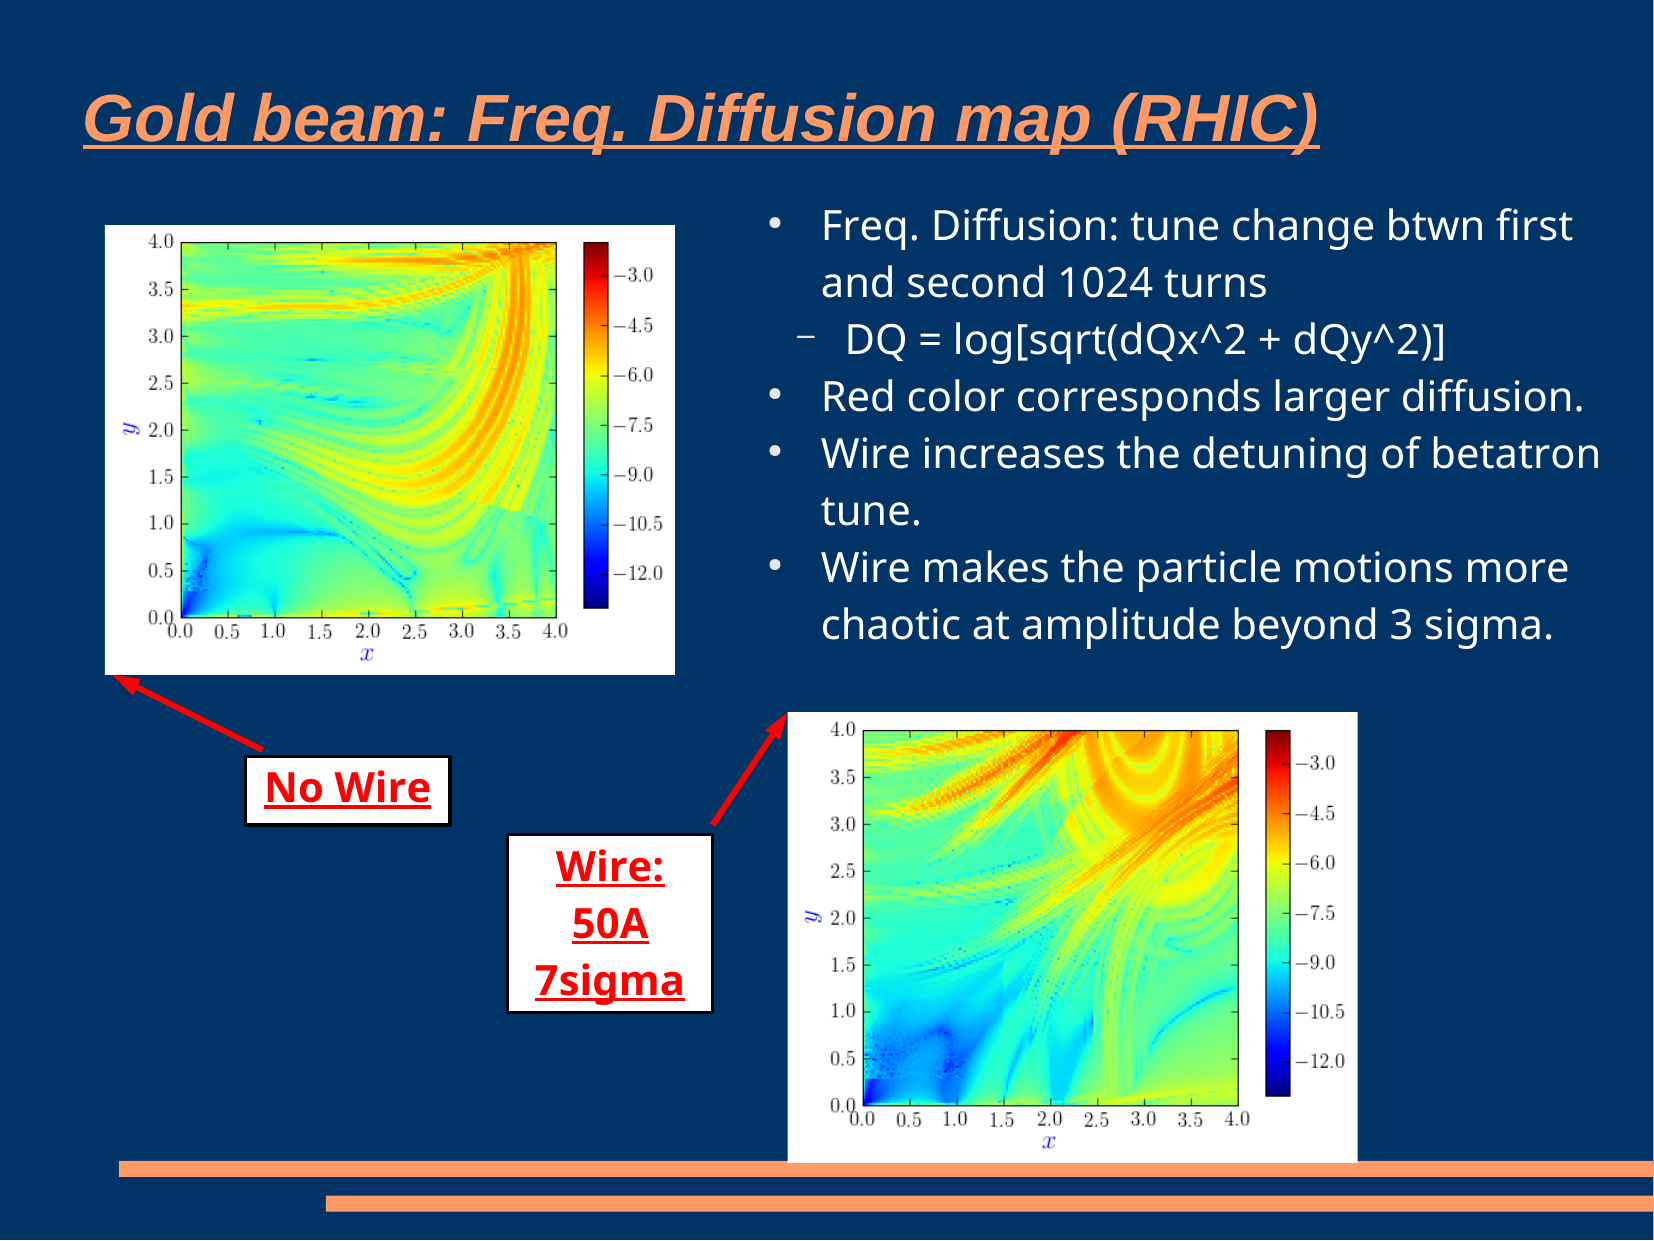

# Gold beam: Freq. Diffusion map (RHIC)
Freq. Diffusion: tune change btwn first and second 1024 turns
DQ = log[sqrt(dQx^2 + dQy^2)]
Red color corresponds larger diffusion.
Wire increases the detuning of betatron tune.
Wire makes the particle motions more chaotic at amplitude beyond 3 sigma.
No Wire
Wire:
50A 7sigma